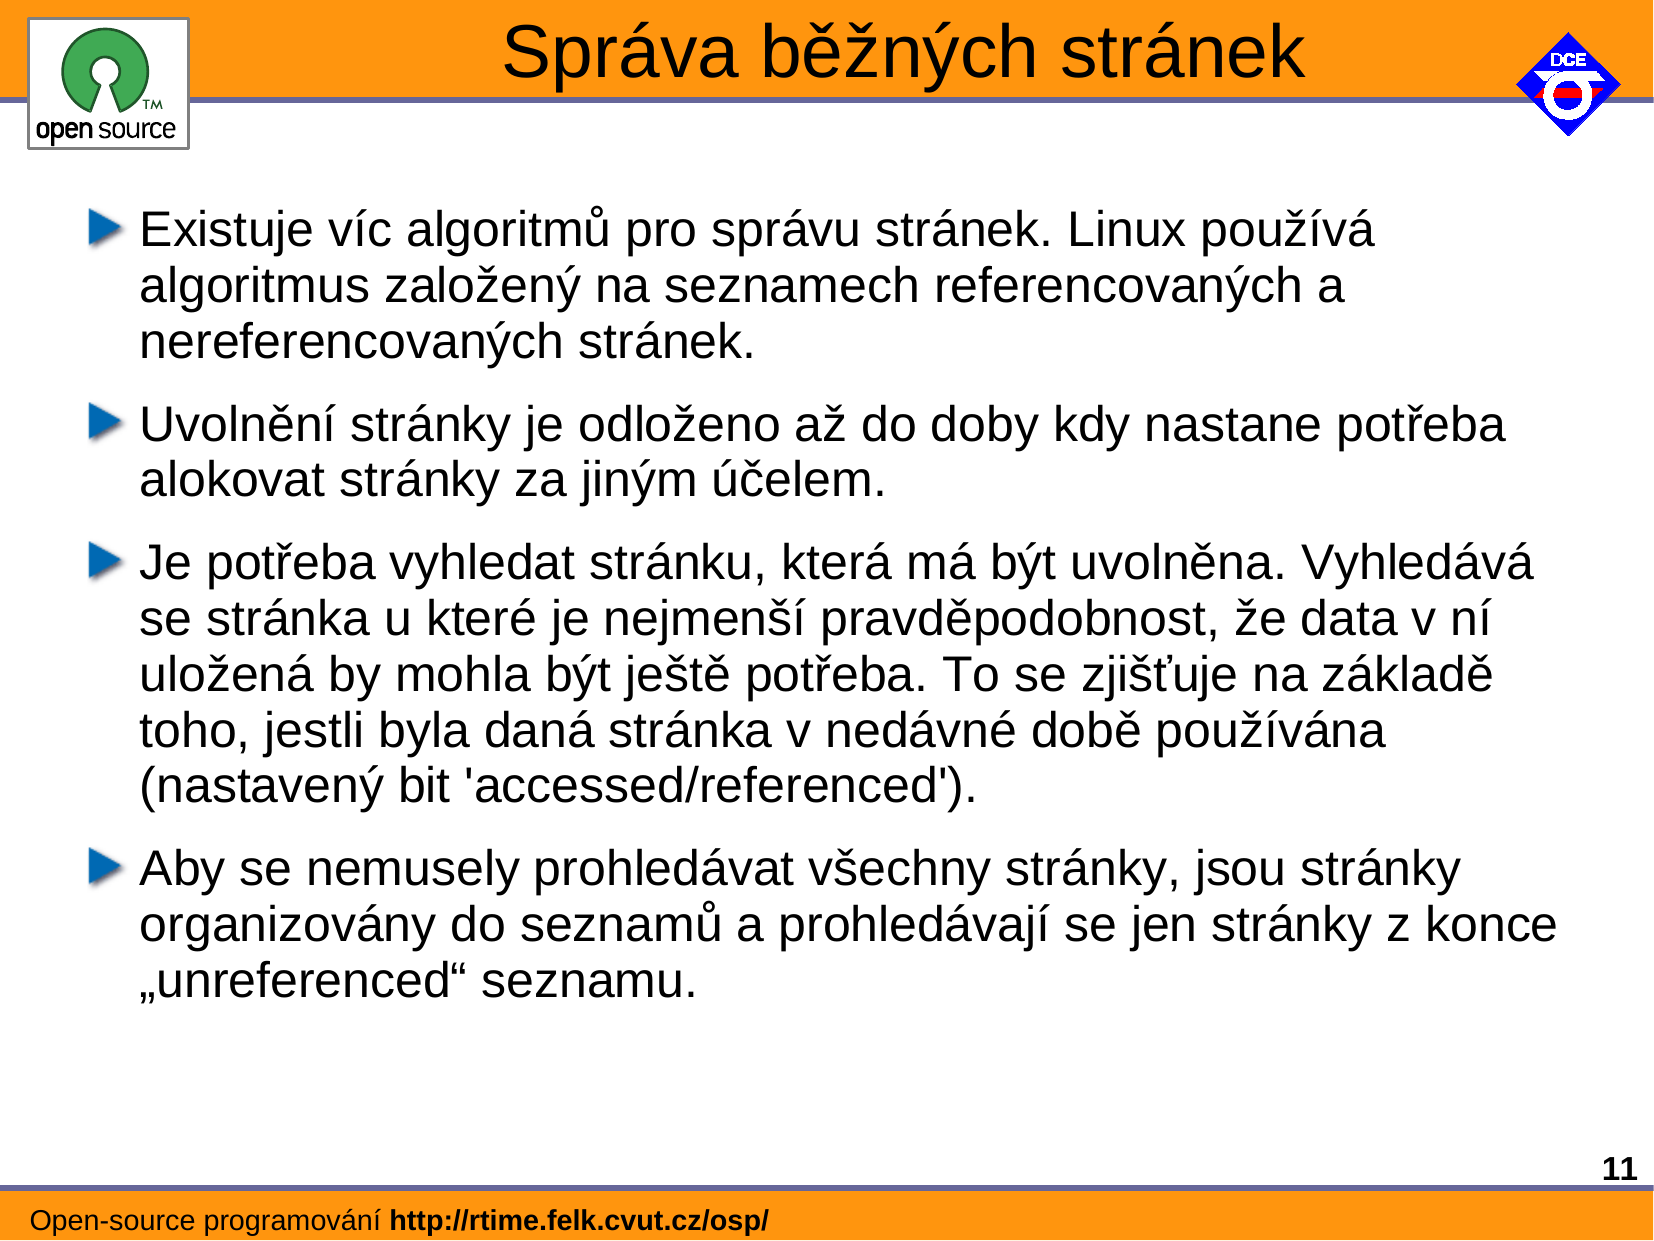

# Správa běžných stránek
Existuje víc algoritmů pro správu stránek. Linux používá algoritmus založený na seznamech referencovaných a nereferencovaných stránek.
Uvolnění stránky je odloženo až do doby kdy nastane potřeba alokovat stránky za jiným účelem.
Je potřeba vyhledat stránku, která má být uvolněna. Vyhledává se stránka u které je nejmenší pravděpodobnost, že data v ní uložená by mohla být ještě potřeba. To se zjišťuje na základě toho, jestli byla daná stránka v nedávné době používána (nastavený bit 'accessed/referenced').
Aby se nemusely prohledávat všechny stránky, jsou stránky organizovány do seznamů a prohledávají se jen stránky z konce „unreferenced“ seznamu.